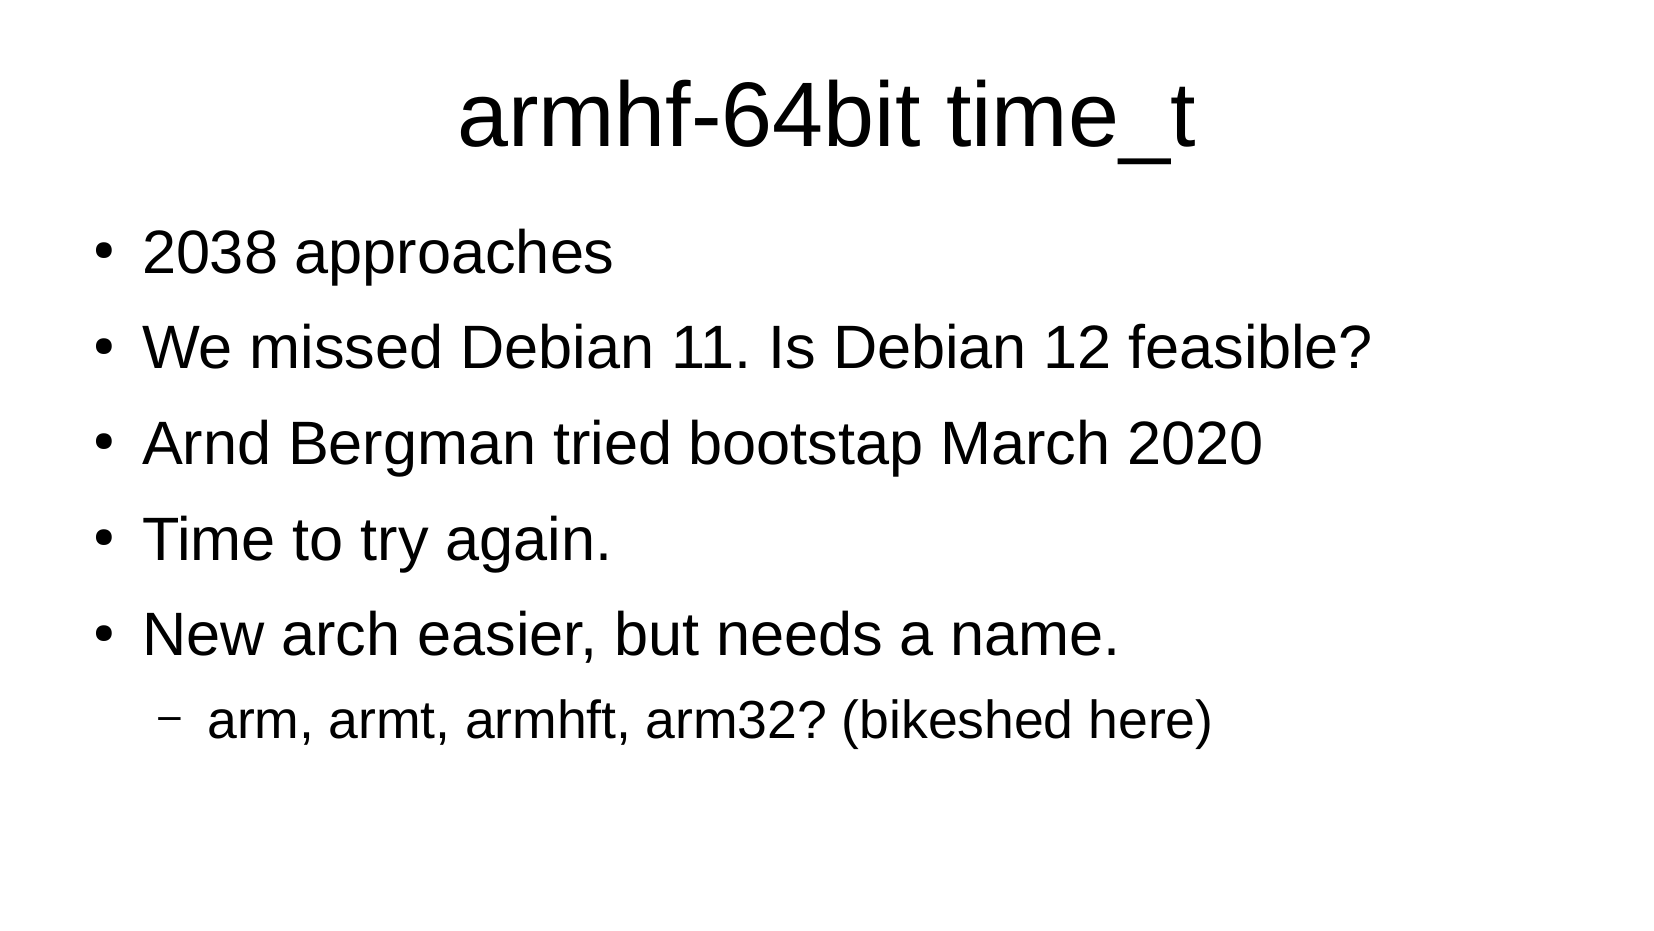

# armhf-64bit time_t
2038 approaches
We missed Debian 11. Is Debian 12 feasible?
Arnd Bergman tried bootstap March 2020
Time to try again.
New arch easier, but needs a name.
arm, armt, armhft, arm32? (bikeshed here)